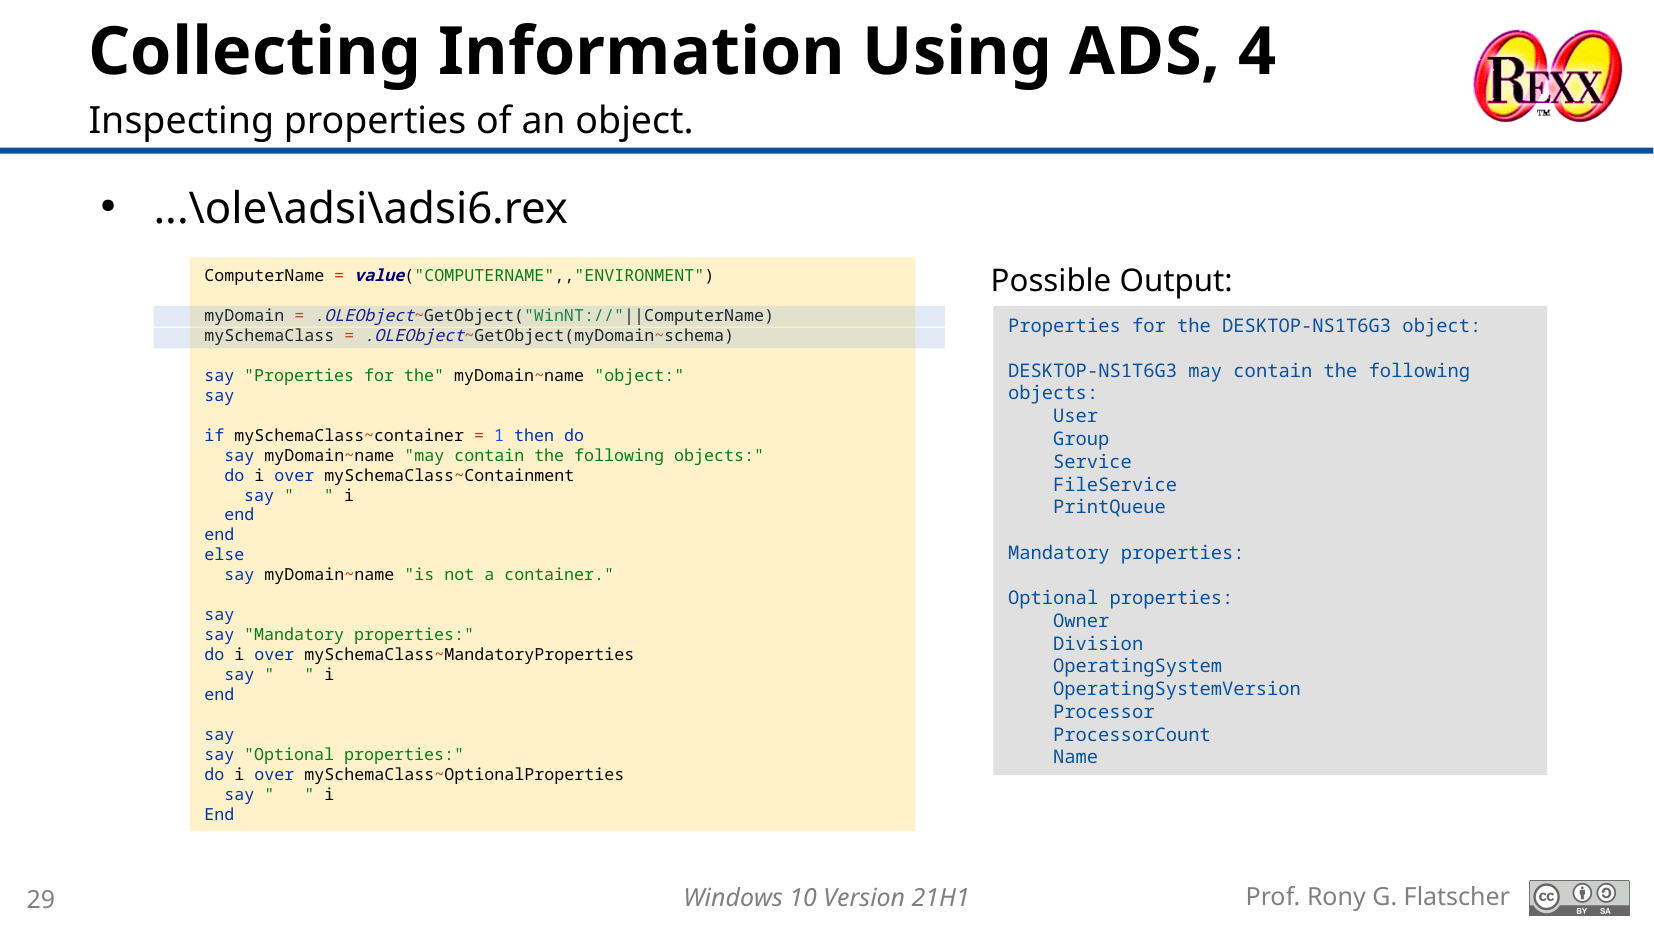

# Collecting Information Using ADS, 4 Inspecting properties of an object.
...\ole\adsi\adsi6.rex
Possible Output:
ComputerName = value("COMPUTERNAME",,"ENVIRONMENT")
myDomain = .OLEObject~GetObject("WinNT://"||ComputerName)
mySchemaClass = .OLEObject~GetObject(myDomain~schema)
say "Properties for the" myDomain~name "object:"
say
if mySchemaClass~container = 1 then do
 say myDomain~name "may contain the following objects:"
 do i over mySchemaClass~Containment
 say " " i
 end
end
else
 say myDomain~name "is not a container."
say
say "Mandatory properties:"
do i over mySchemaClass~MandatoryProperties
 say " " i
end
say
say "Optional properties:"
do i over mySchemaClass~OptionalProperties
 say " " i
End
Properties for the DESKTOP-NS1T6G3 object:
DESKTOP-NS1T6G3 may contain the following objects:
 User
 Group
 Service
 FileService
 PrintQueue
Mandatory properties:
Optional properties:
 Owner
 Division
 OperatingSystem
 OperatingSystemVersion
 Processor
 ProcessorCount
 Name
Windows 10 Version 21H1